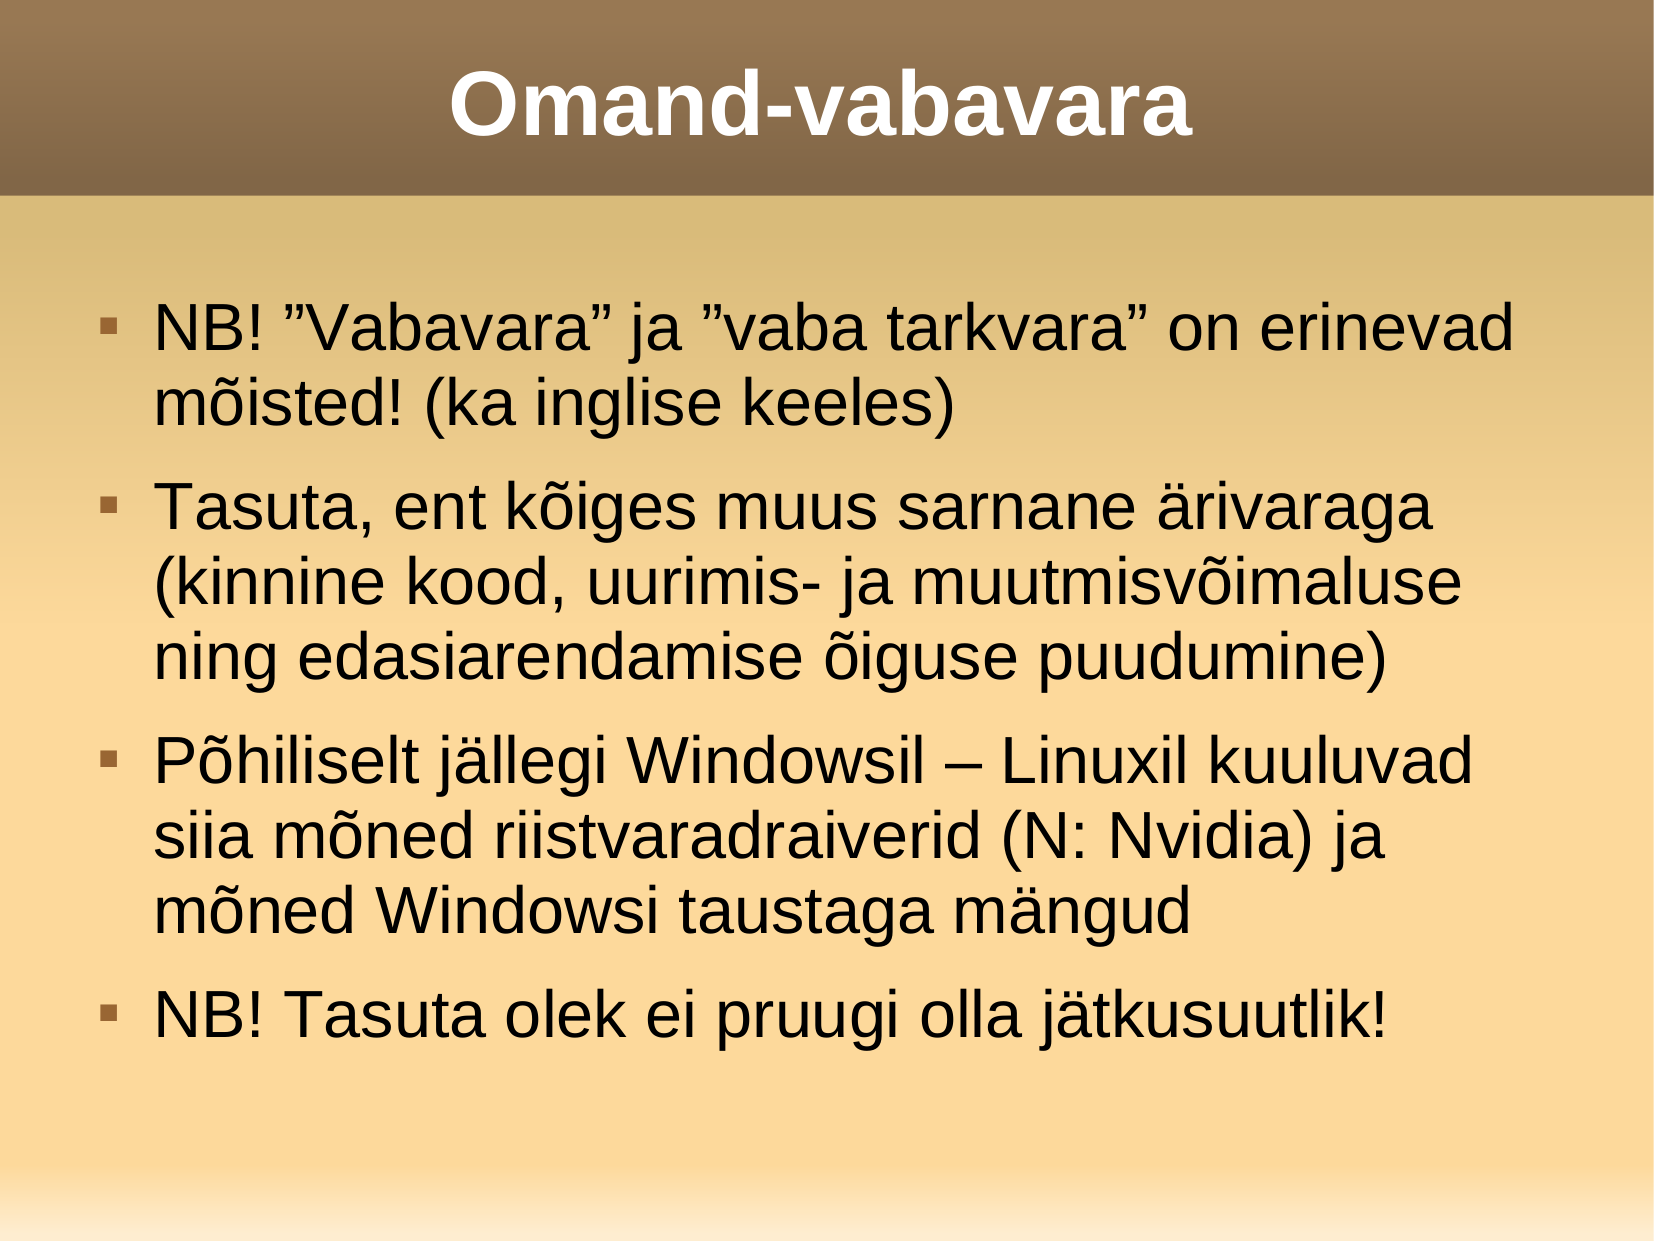

# Omand-vabavara
NB! ”Vabavara” ja ”vaba tarkvara” on erinevad mõisted! (ka inglise keeles)
Tasuta, ent kõiges muus sarnane ärivaraga (kinnine kood, uurimis- ja muutmisvõimaluse ning edasiarendamise õiguse puudumine)
Põhiliselt jällegi Windowsil – Linuxil kuuluvad siia mõned riistvaradraiverid (N: Nvidia) ja mõned Windowsi taustaga mängud
NB! Tasuta olek ei pruugi olla jätkusuutlik!